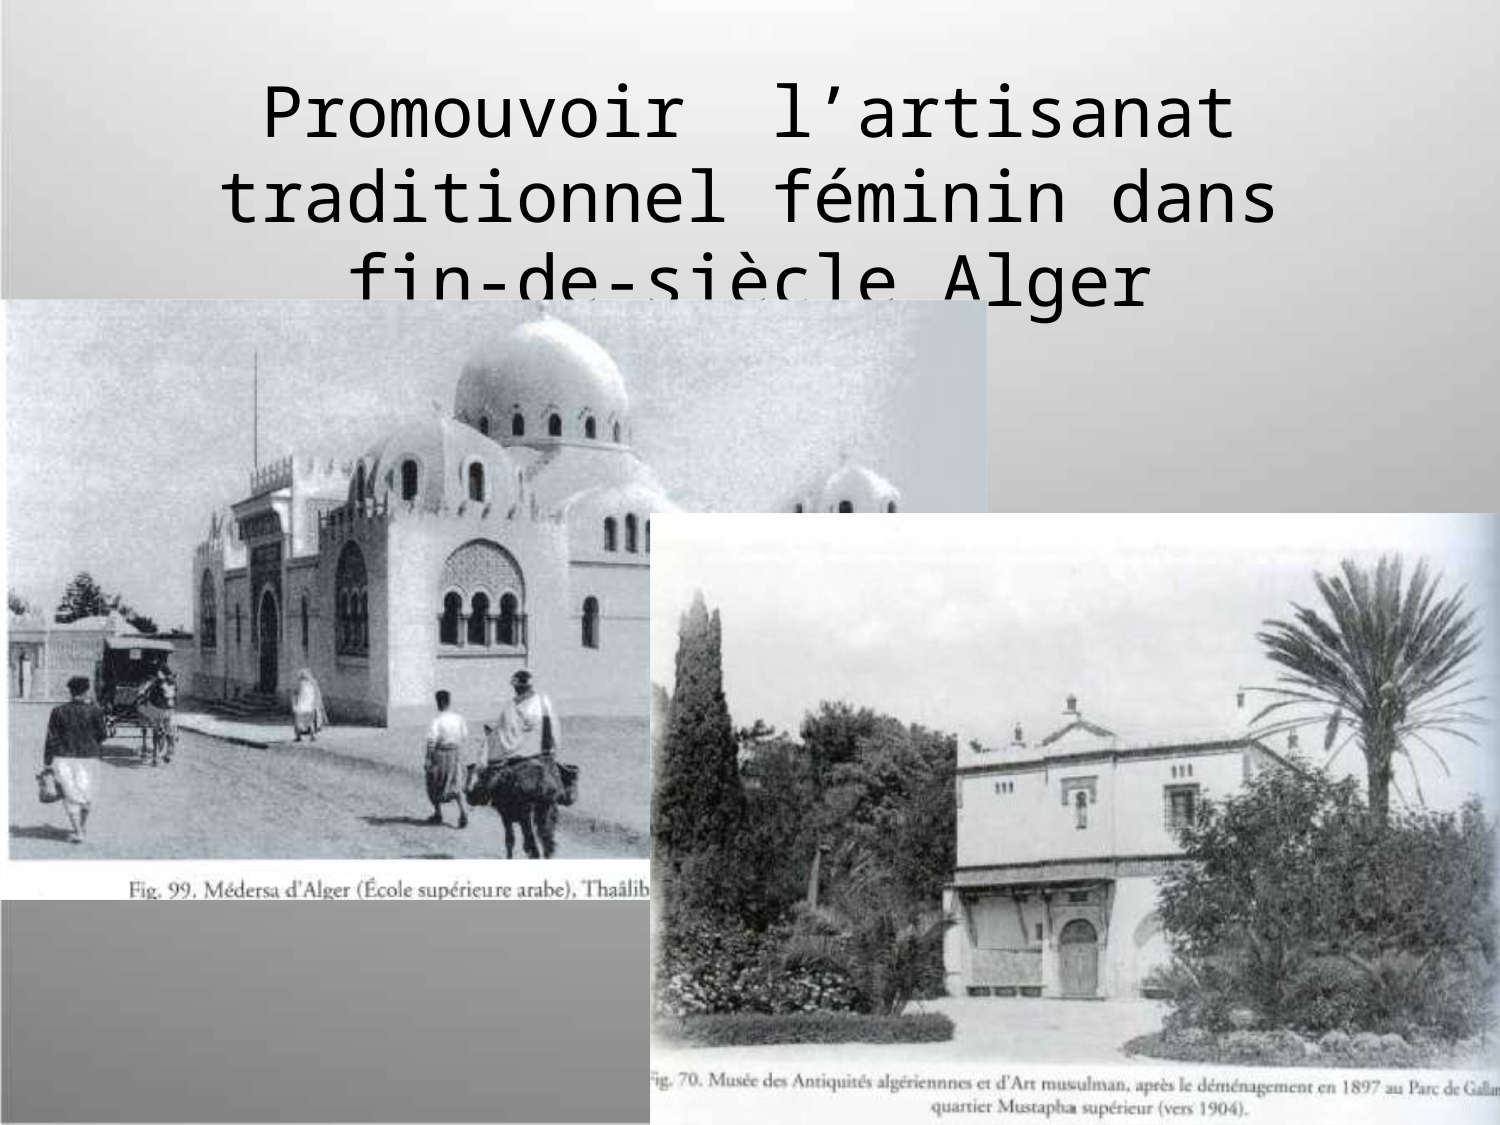

# Promouvoir l’artisanat traditionnel féminin dans fin-de-siècle Alger